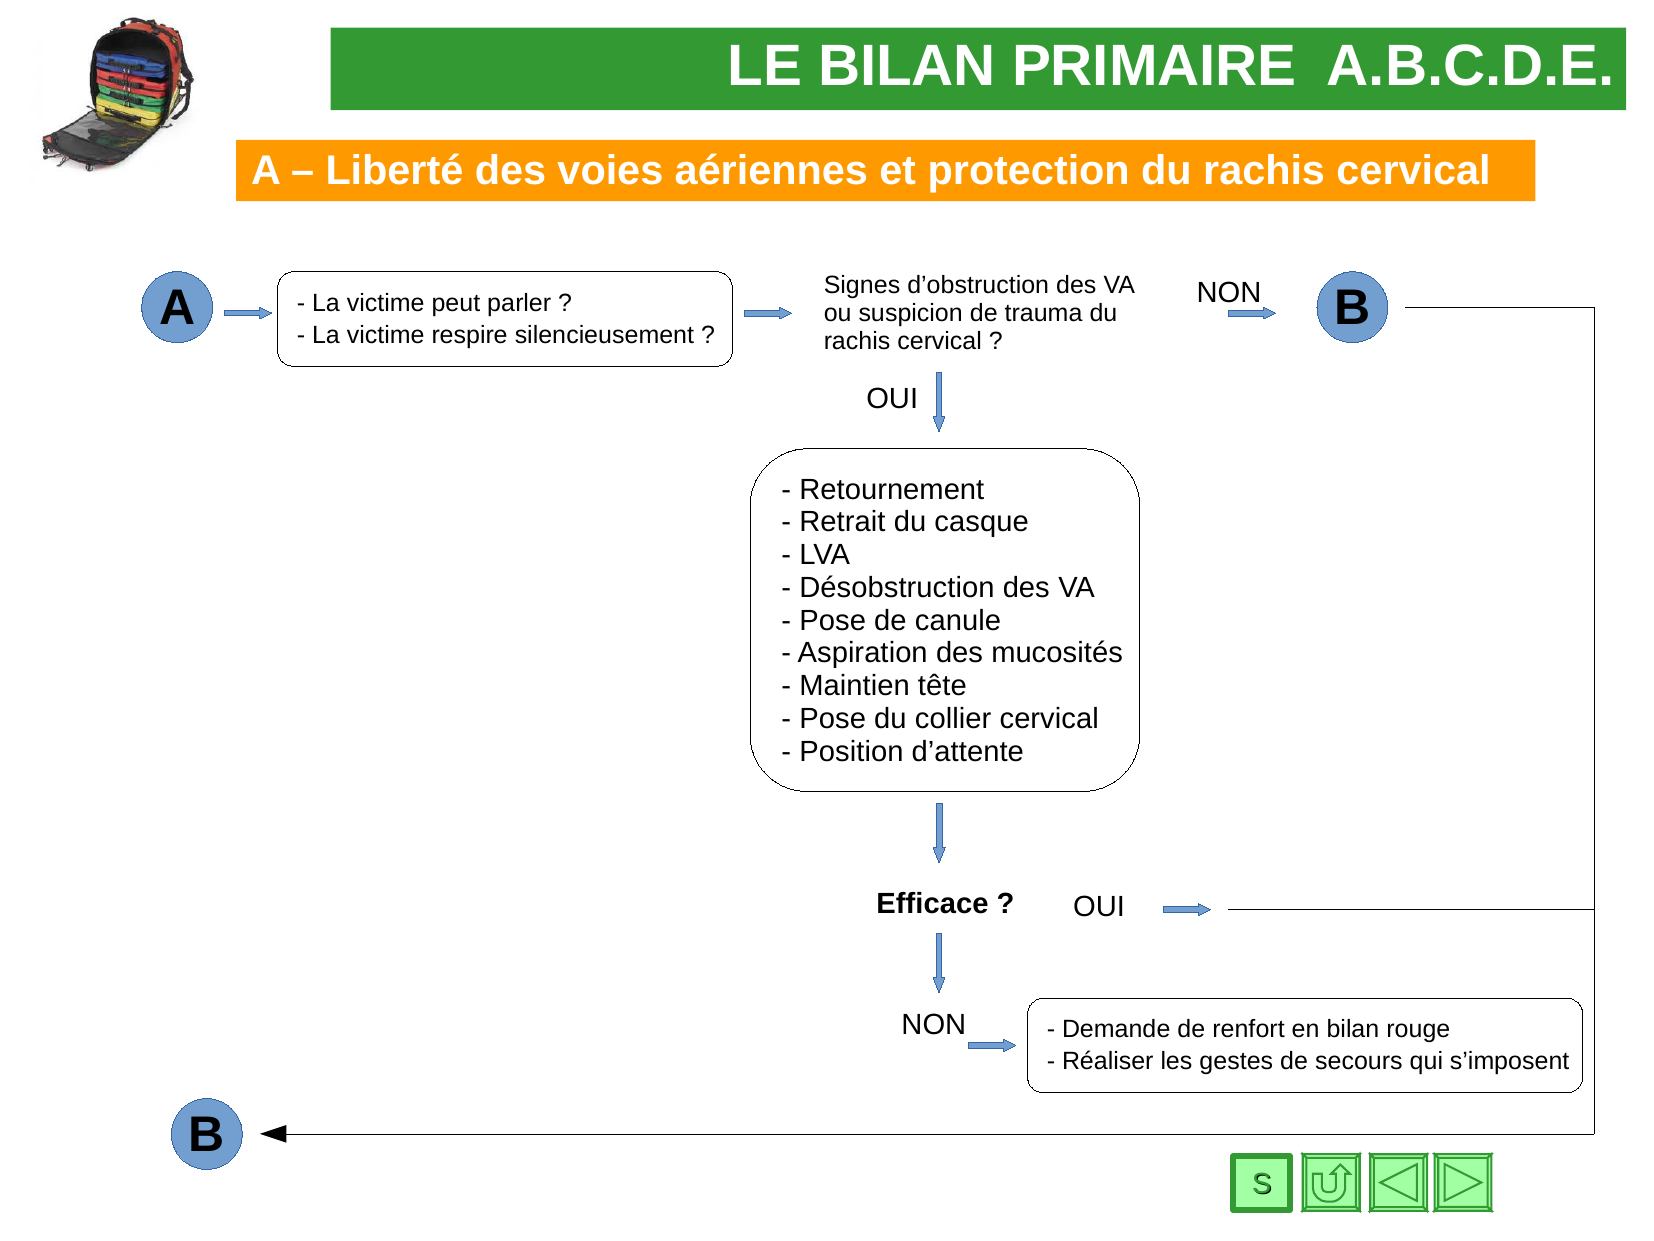

LE BILAN PRIMAIRE A.B.C.D.E.
A – Liberté des voies aériennes et protection du rachis cervical
Signes d’obstruction des VA
ou suspicion de trauma du
rachis cervical ?
NON
A
- La victime peut parler ?
- La victime respire silencieusement ?
B
OUI
- Retournement
- Retrait du casque
- LVA
- Désobstruction des VA
- Pose de canule
- Aspiration des mucosités
- Maintien tête
- Pose du collier cervical
- Position d’attente
Efficace ?
OUI
NON
- Demande de renfort en bilan rouge
- Réaliser les gestes de secours qui s’imposent
B